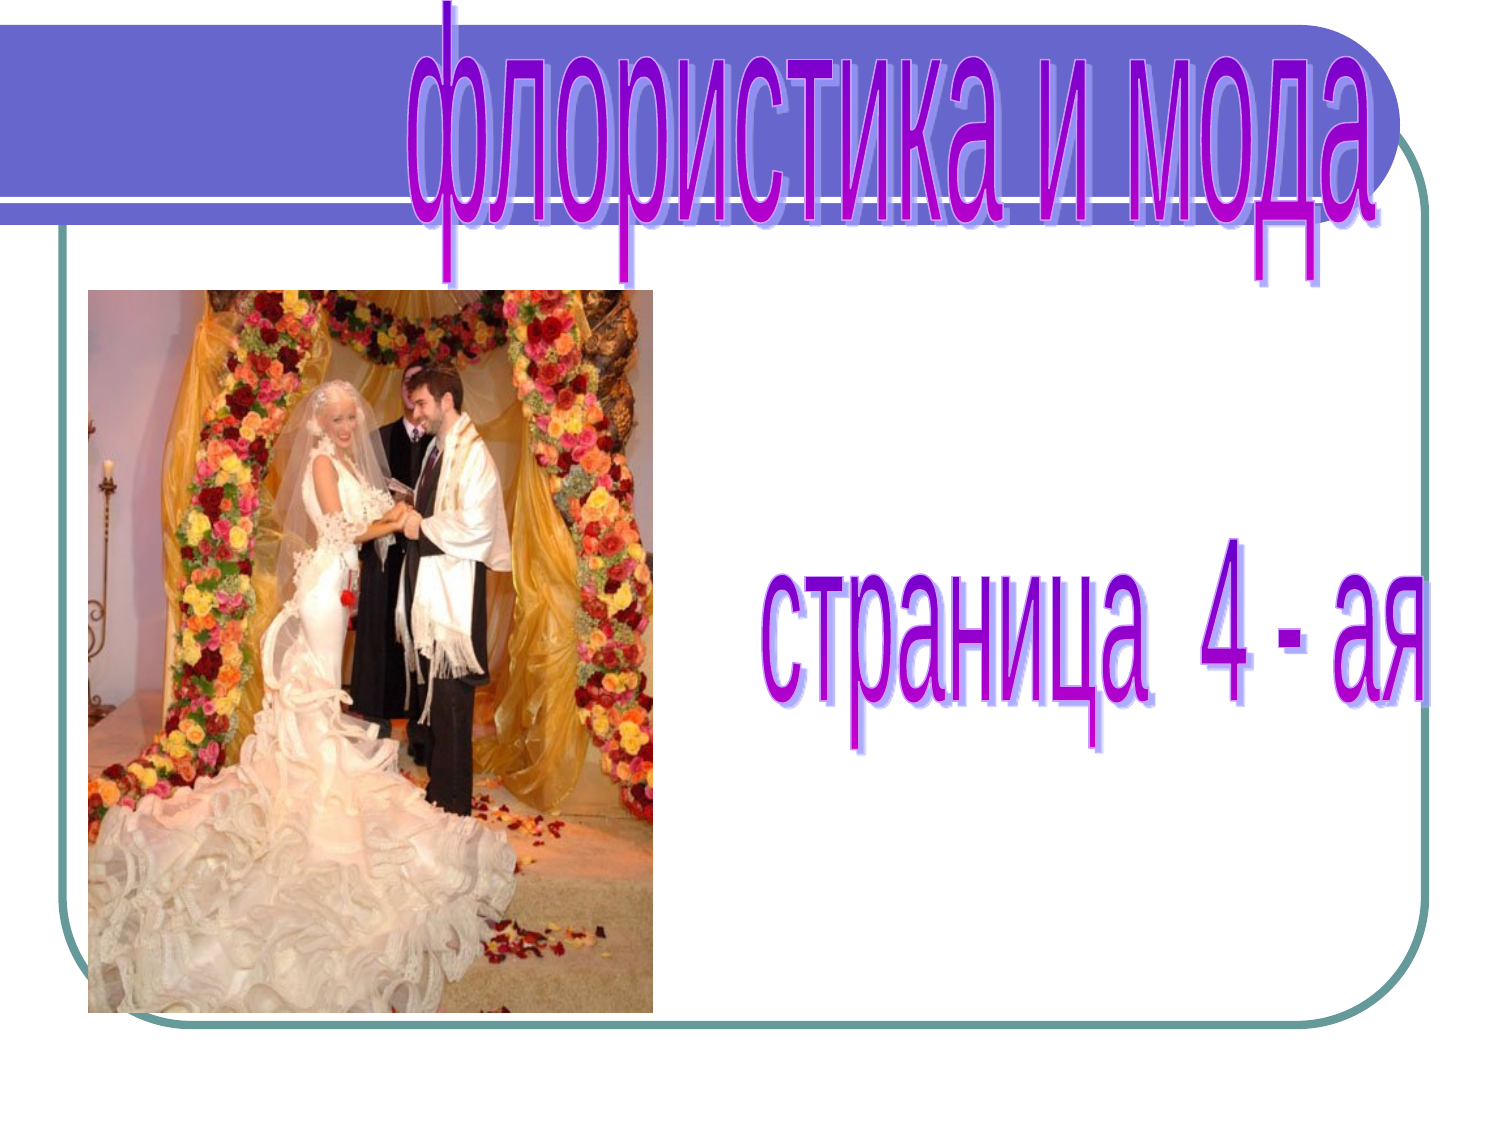

флористика и мода
страница 4 - ая